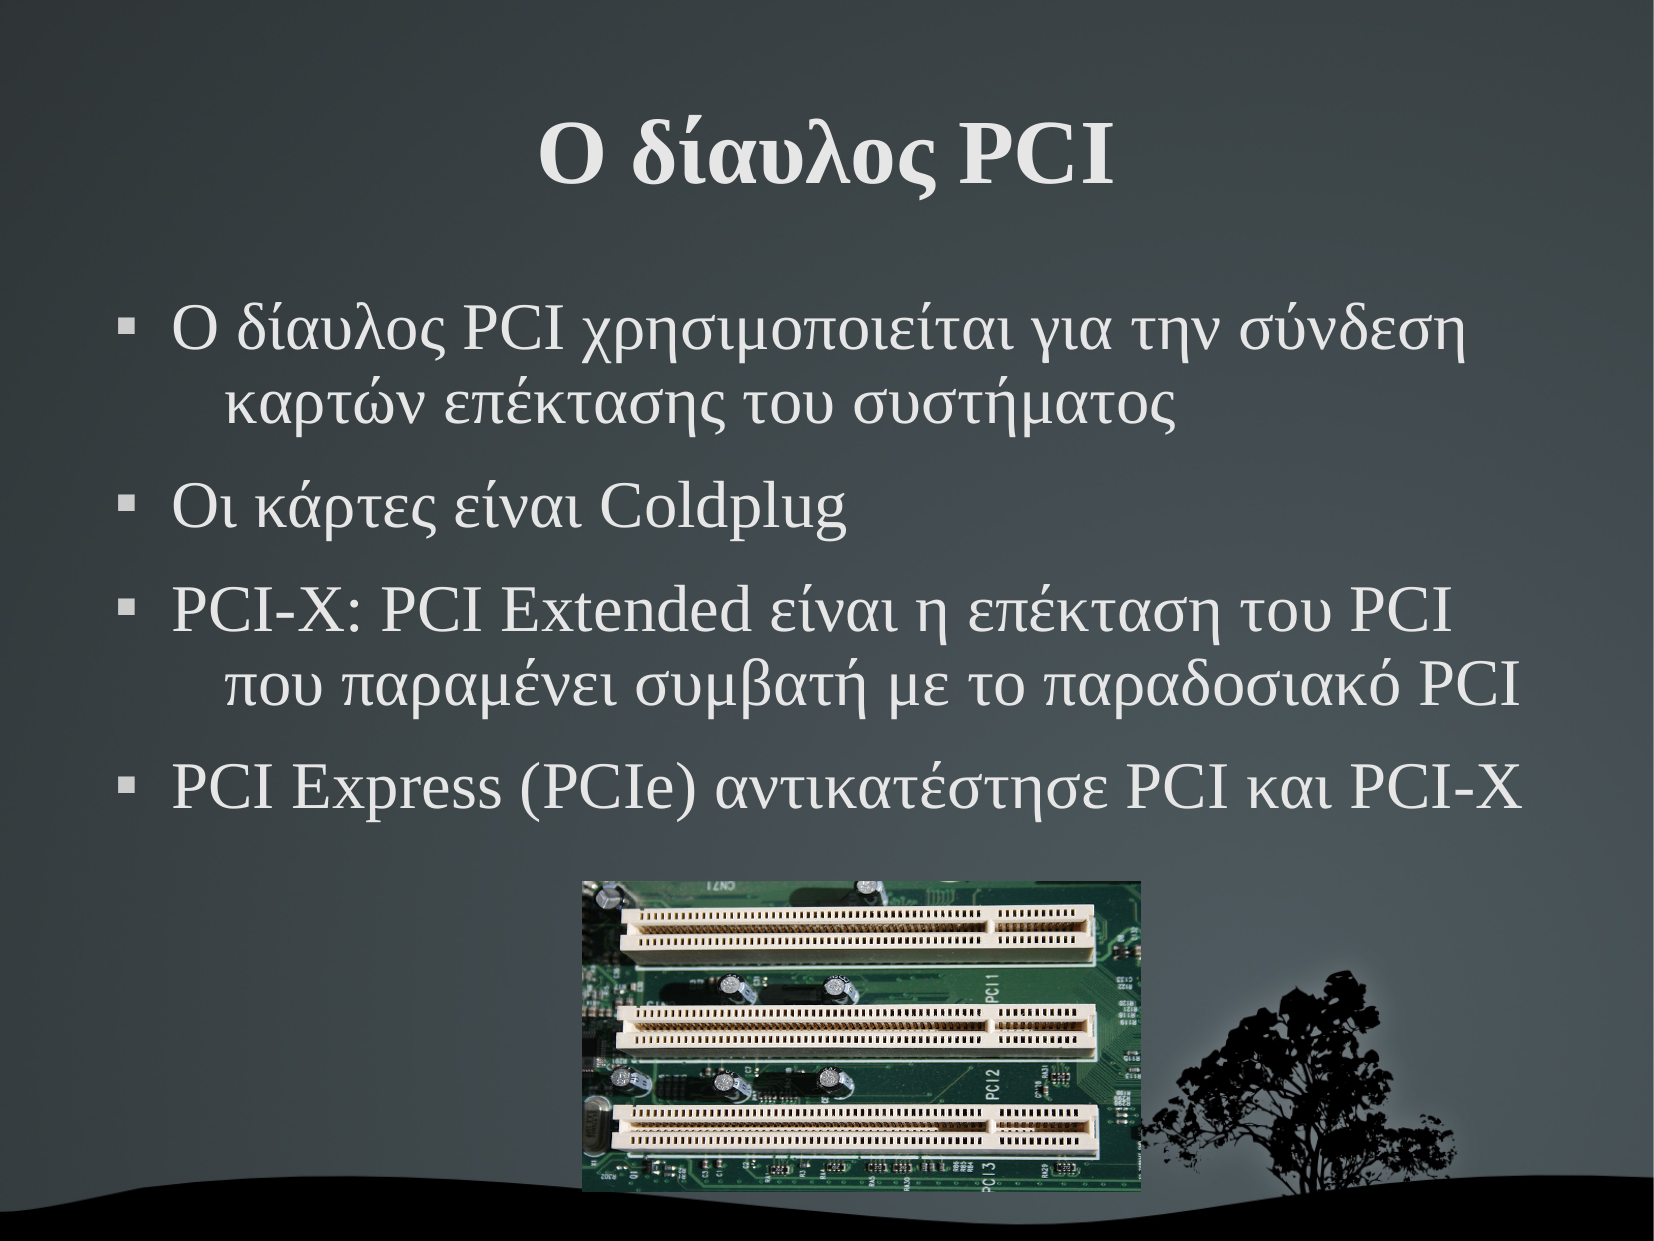

# Ο δίαυλος PCI
Ο δίαυλος PCI χρησιμοποιείται για την σύνδεση καρτών επέκτασης του συστήματος
Οι κάρτες είναι Coldplug
PCI-X: PCI Extended είναι η επέκταση του PCI που παραμένει συμβατή με το παραδοσιακό PCI
PCI Express (PCIe) αντικατέστησε PCI και PCI-X